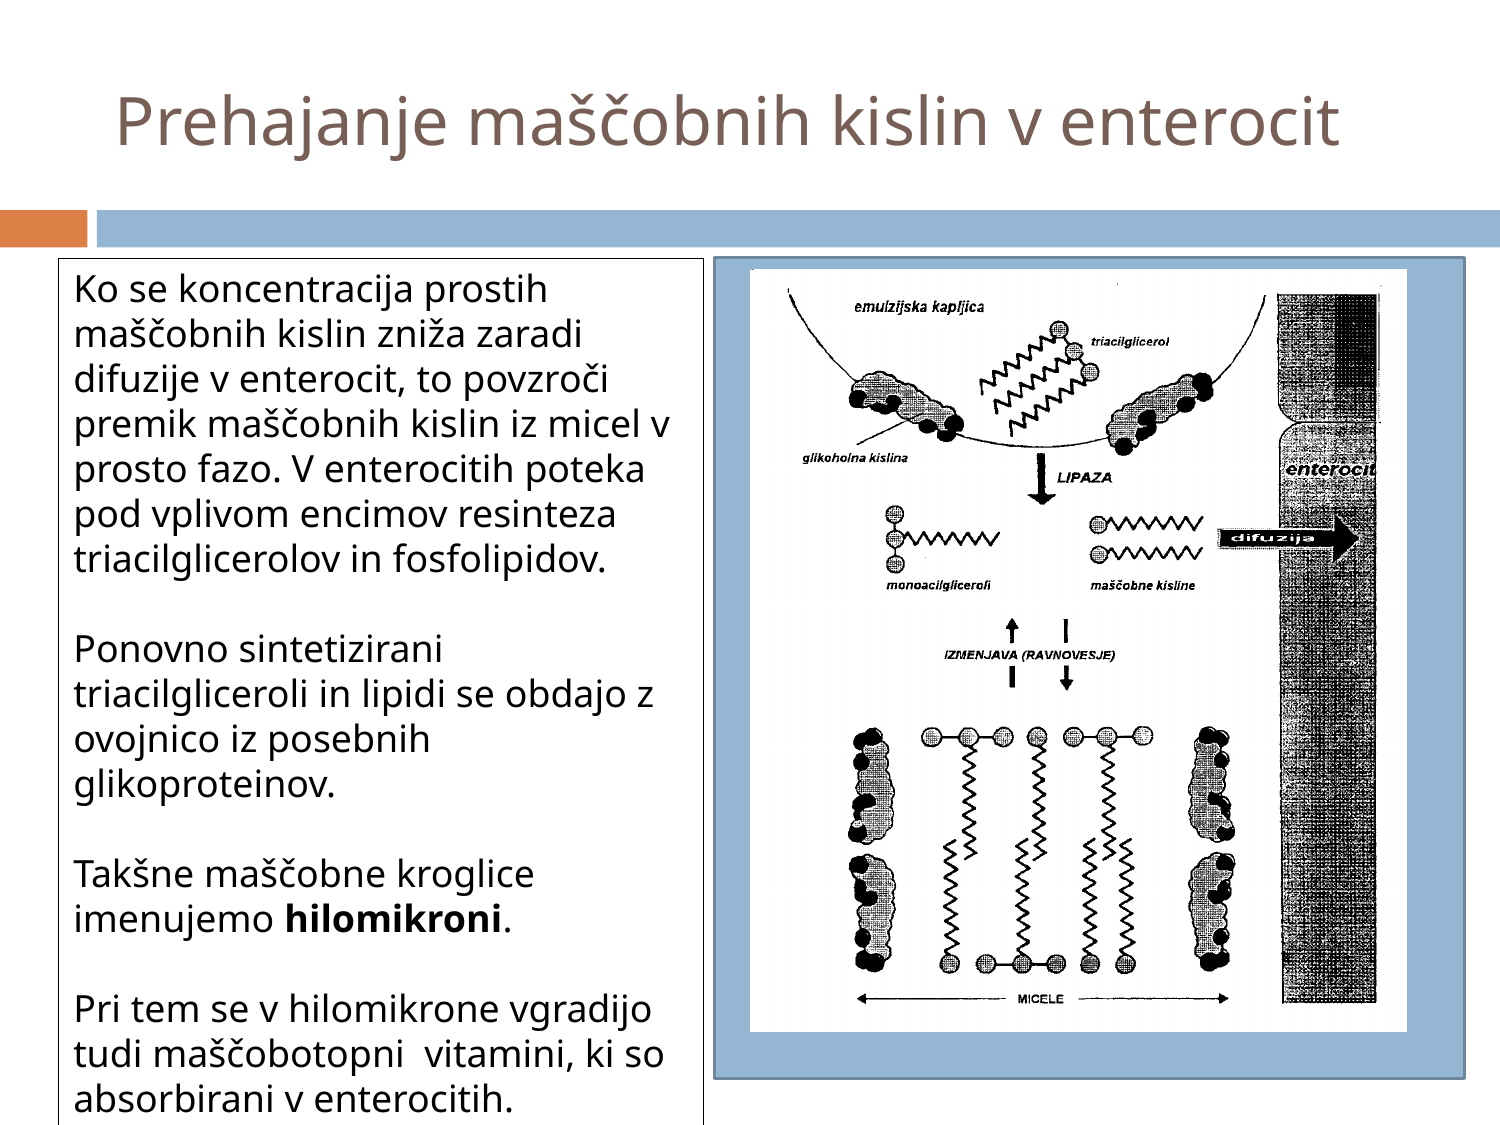

# Prehajanje maščobnih kislin v enterocit
Ko se koncentracija prostih maščobnih kislin zniža zaradi difuzije v enterocit, to povzroči premik maščobnih kislin iz micel v prosto fazo. V enterocitih poteka pod vplivom encimov resinteza triacilglicerolov in fosfolipidov.
Ponovno sintetizirani triacilgliceroli in lipidi se obdajo z ovojnico iz posebnih glikoproteinov.
Takšne maščobne kroglice imenujemo hilomikroni.
Pri tem se v hilomikrone vgradijo tudi maščobotopni vitamini, ki so absorbirani v enterocitih.